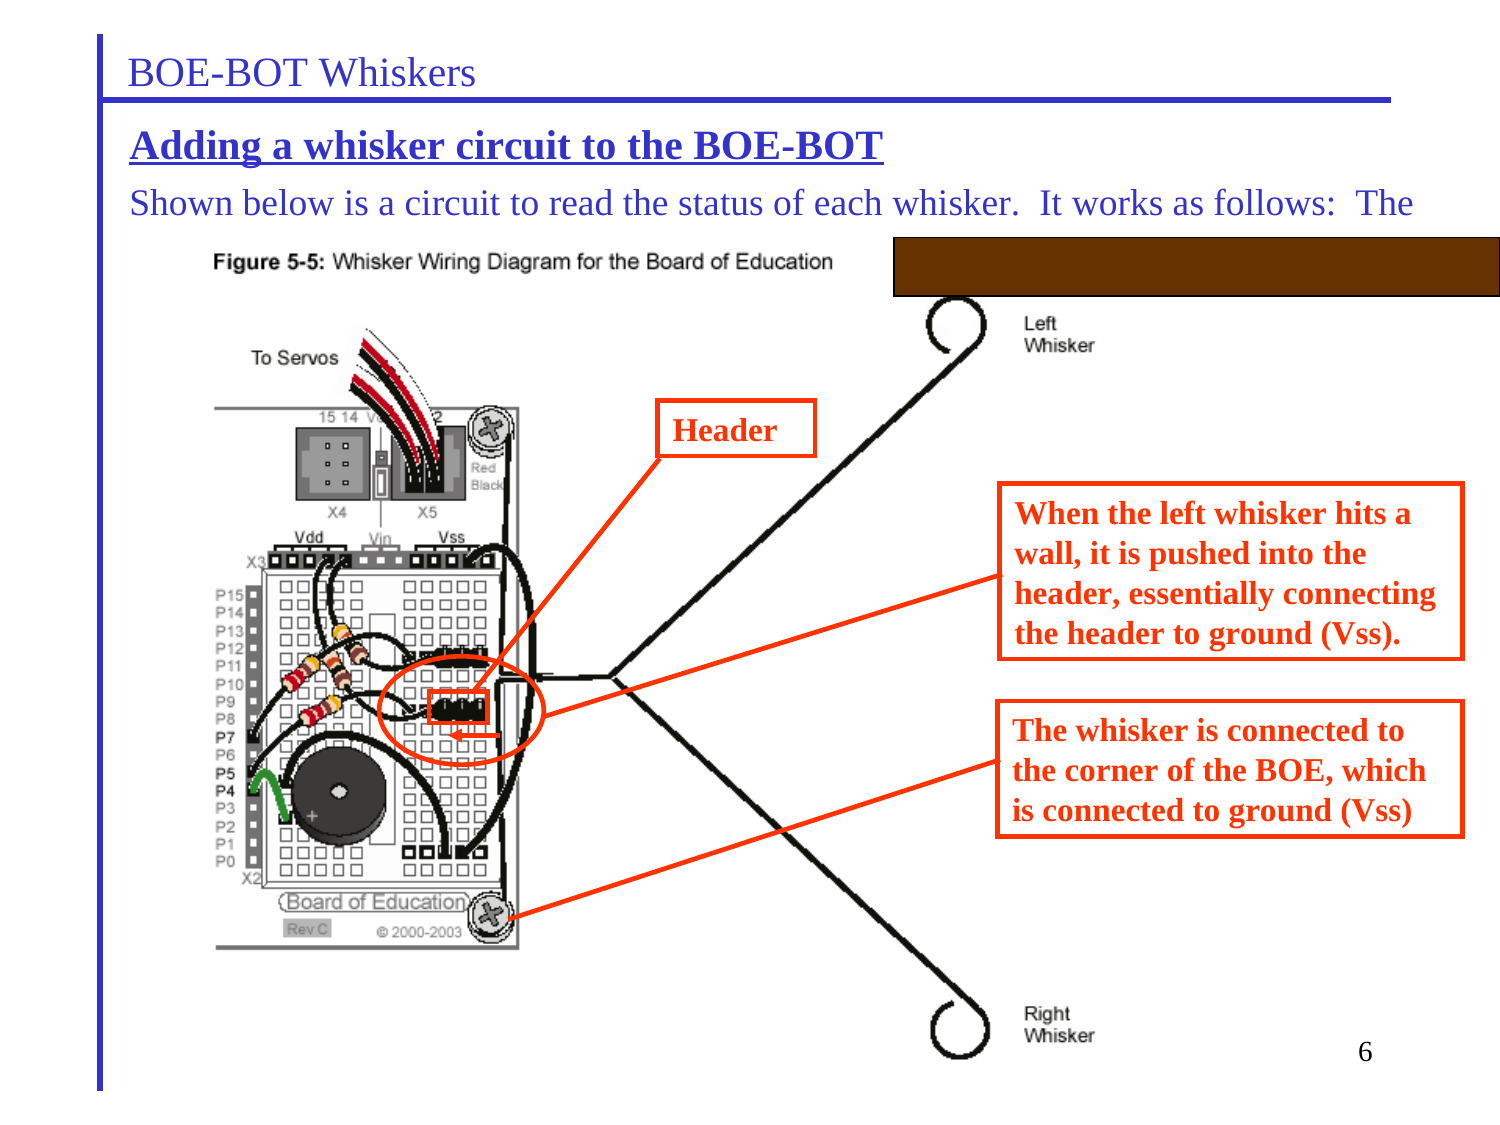

BOE-BOT Whiskers
Adding a whisker circuit to the BOE-BOT
Shown below is a circuit to read the status of each whisker. It works as follows: The
Header
When the left whisker hits a wall, it is pushed into the header, essentially connecting the header to ground (Vss).
The whisker is connected to the corner of the BOE, which is connected to ground (Vss)